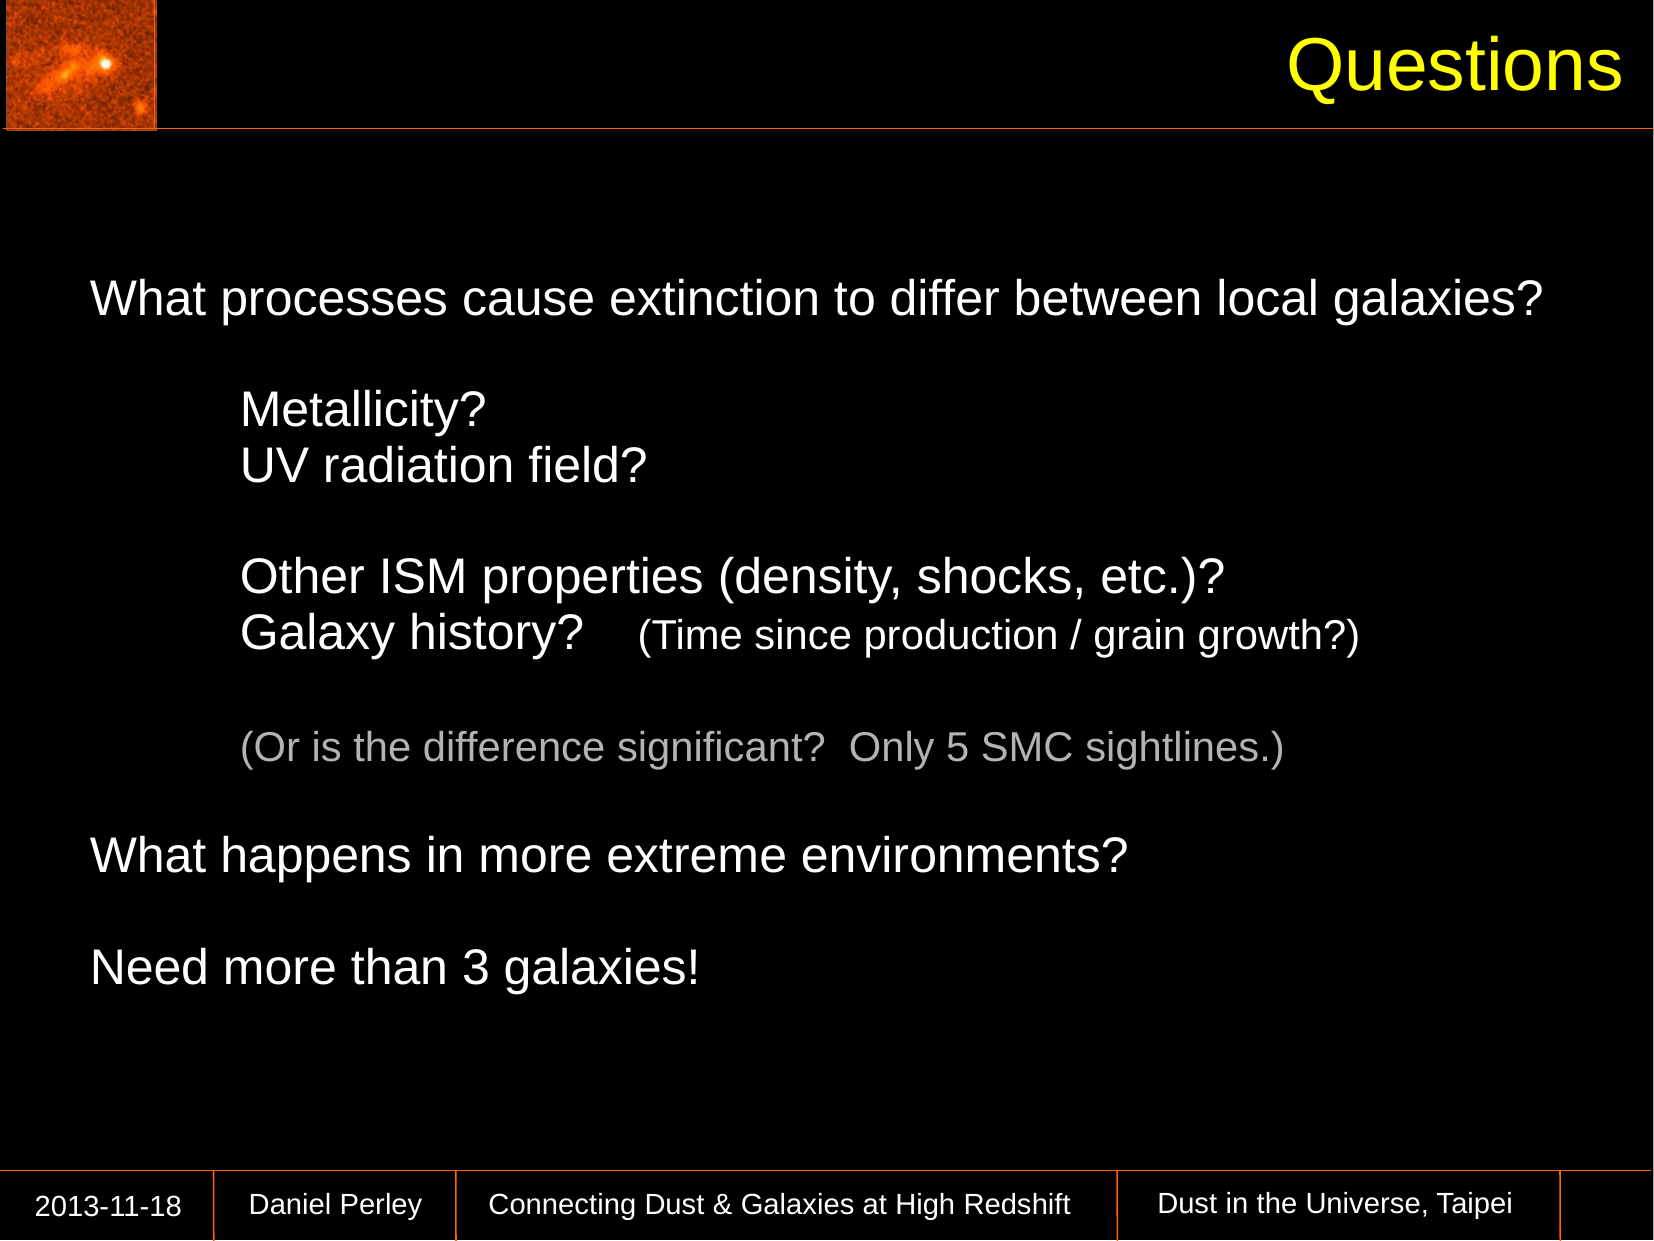

# Questions
What processes cause extinction to differ between local galaxies?
		Metallicity?
		UV radiation field?
		Other ISM properties (density, shocks, etc.)?
		Galaxy history?	 (Time since production / grain growth?)
		(Or is the difference significant? Only 5 SMC sightlines.)
What happens in more extreme environments?
Need more than 3 galaxies!
2013-11-18